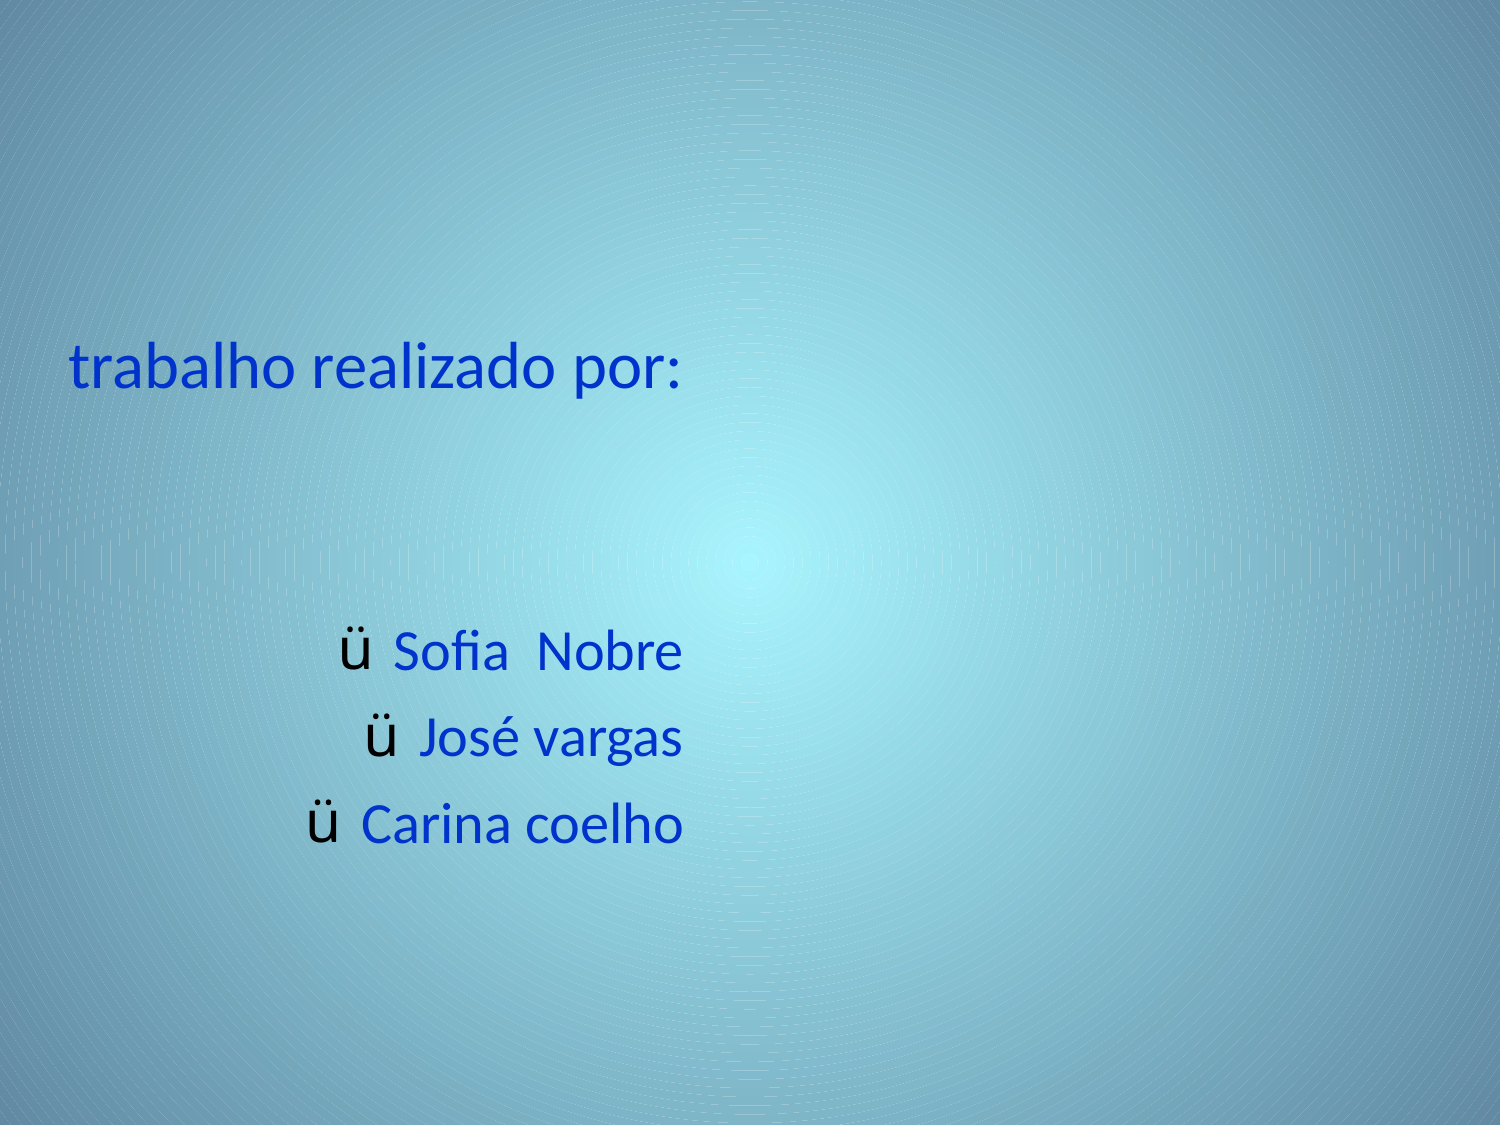

# trabalho realizado por:
Sofia Nobre
José vargas
Carina coelho